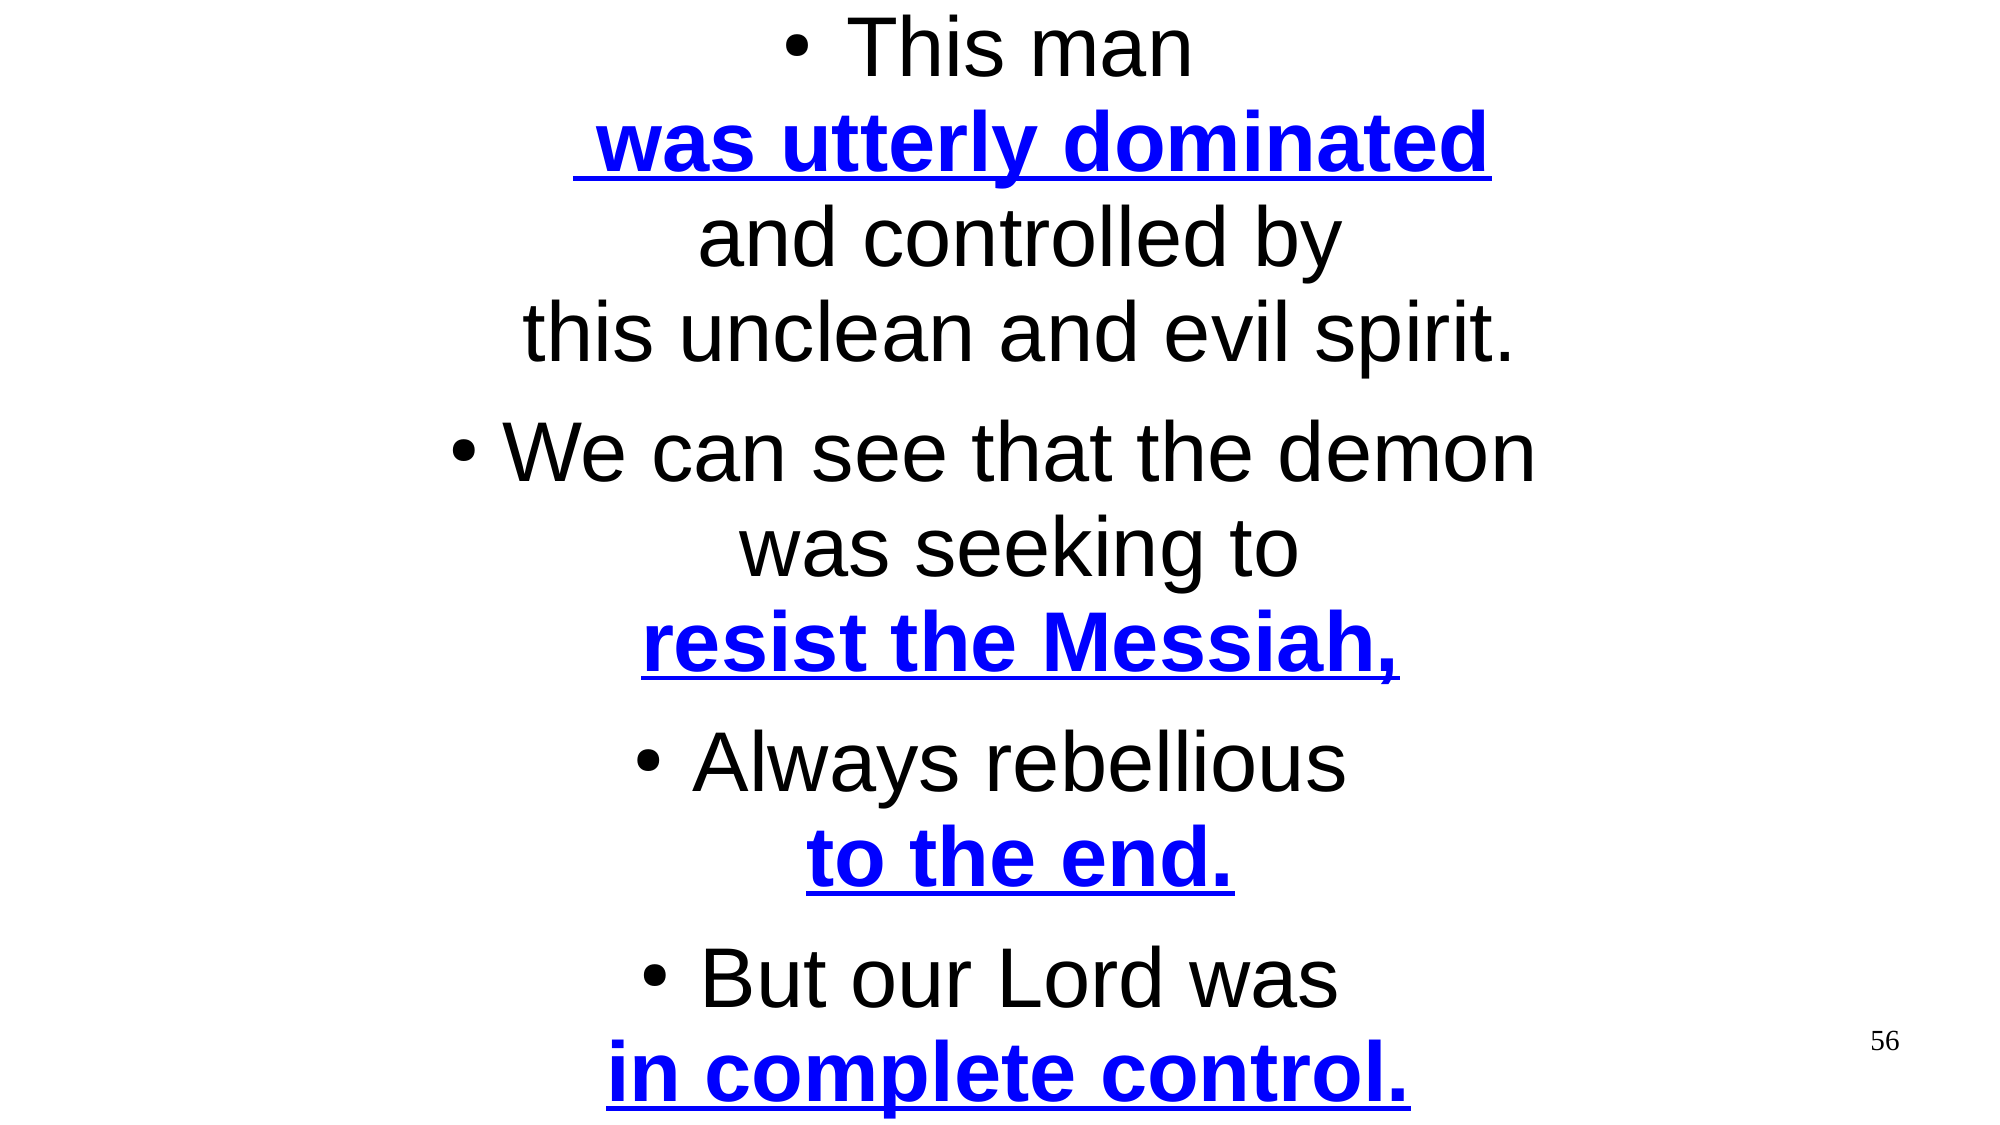

# This man was utterly dominated and controlled by this unclean and evil spirit.
We can see that the demon
was seeking to
resist the Messiah,
Always rebellious
to the end.
But our Lord was
in complete control.
56